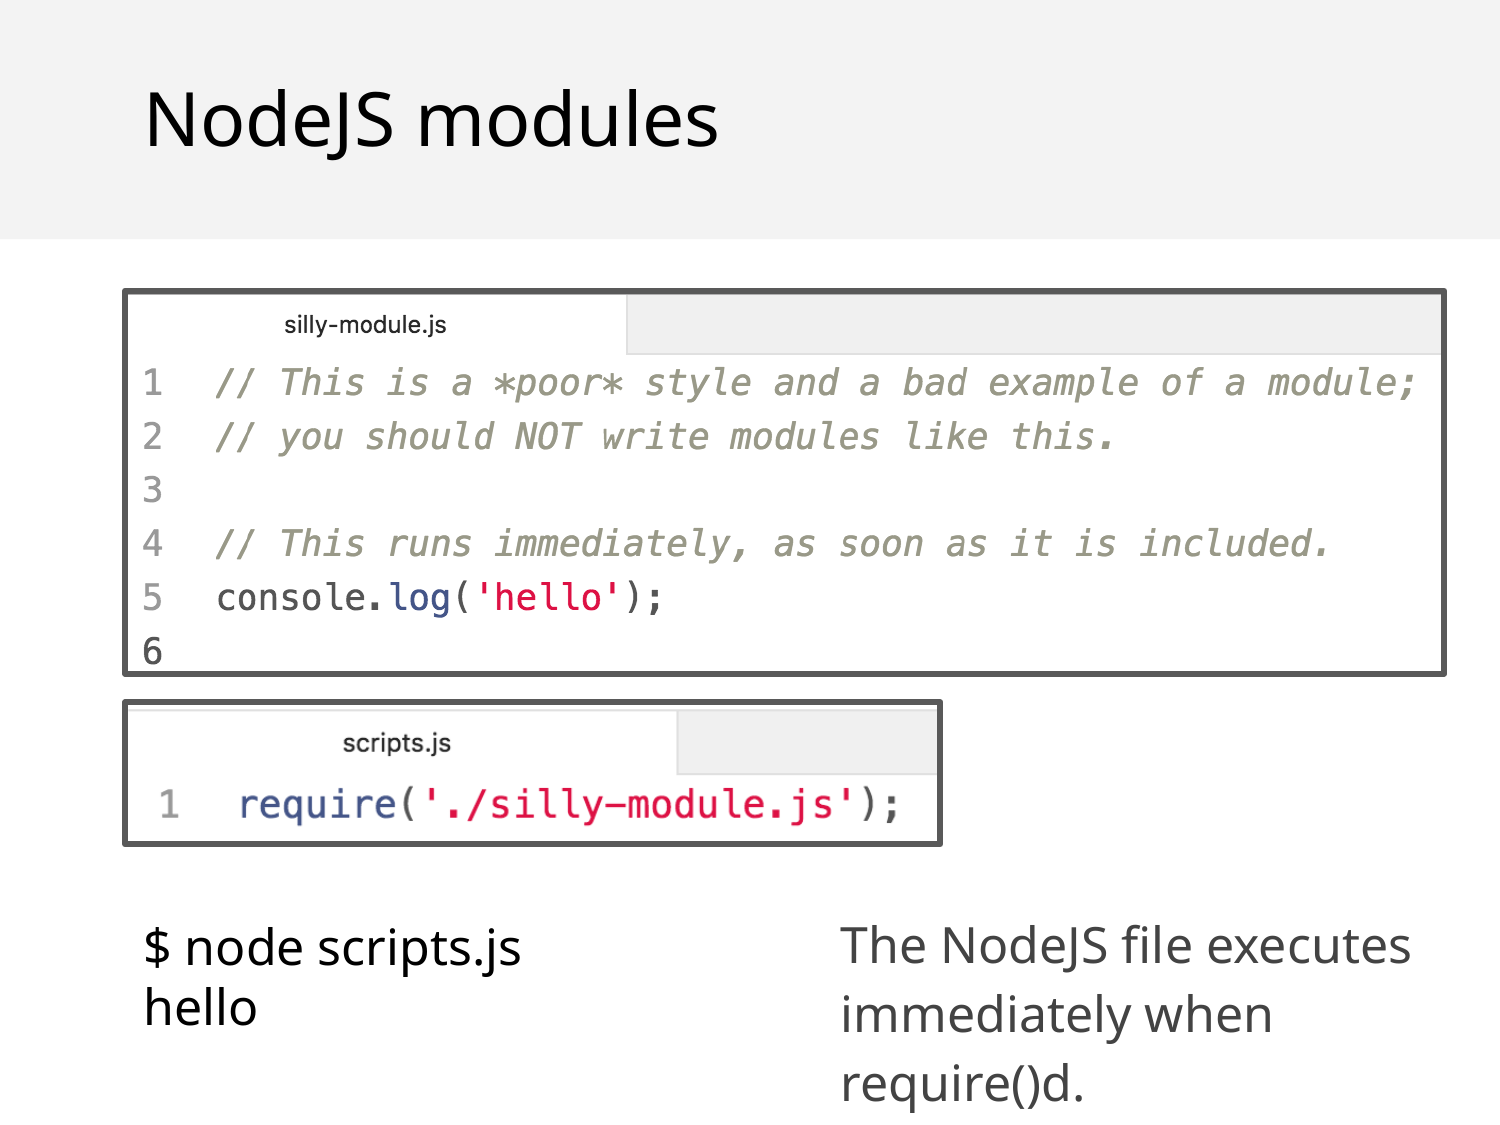

# NodeJS modules
The NodeJS file executes immediately when require()d.
$ node scripts.js
hello